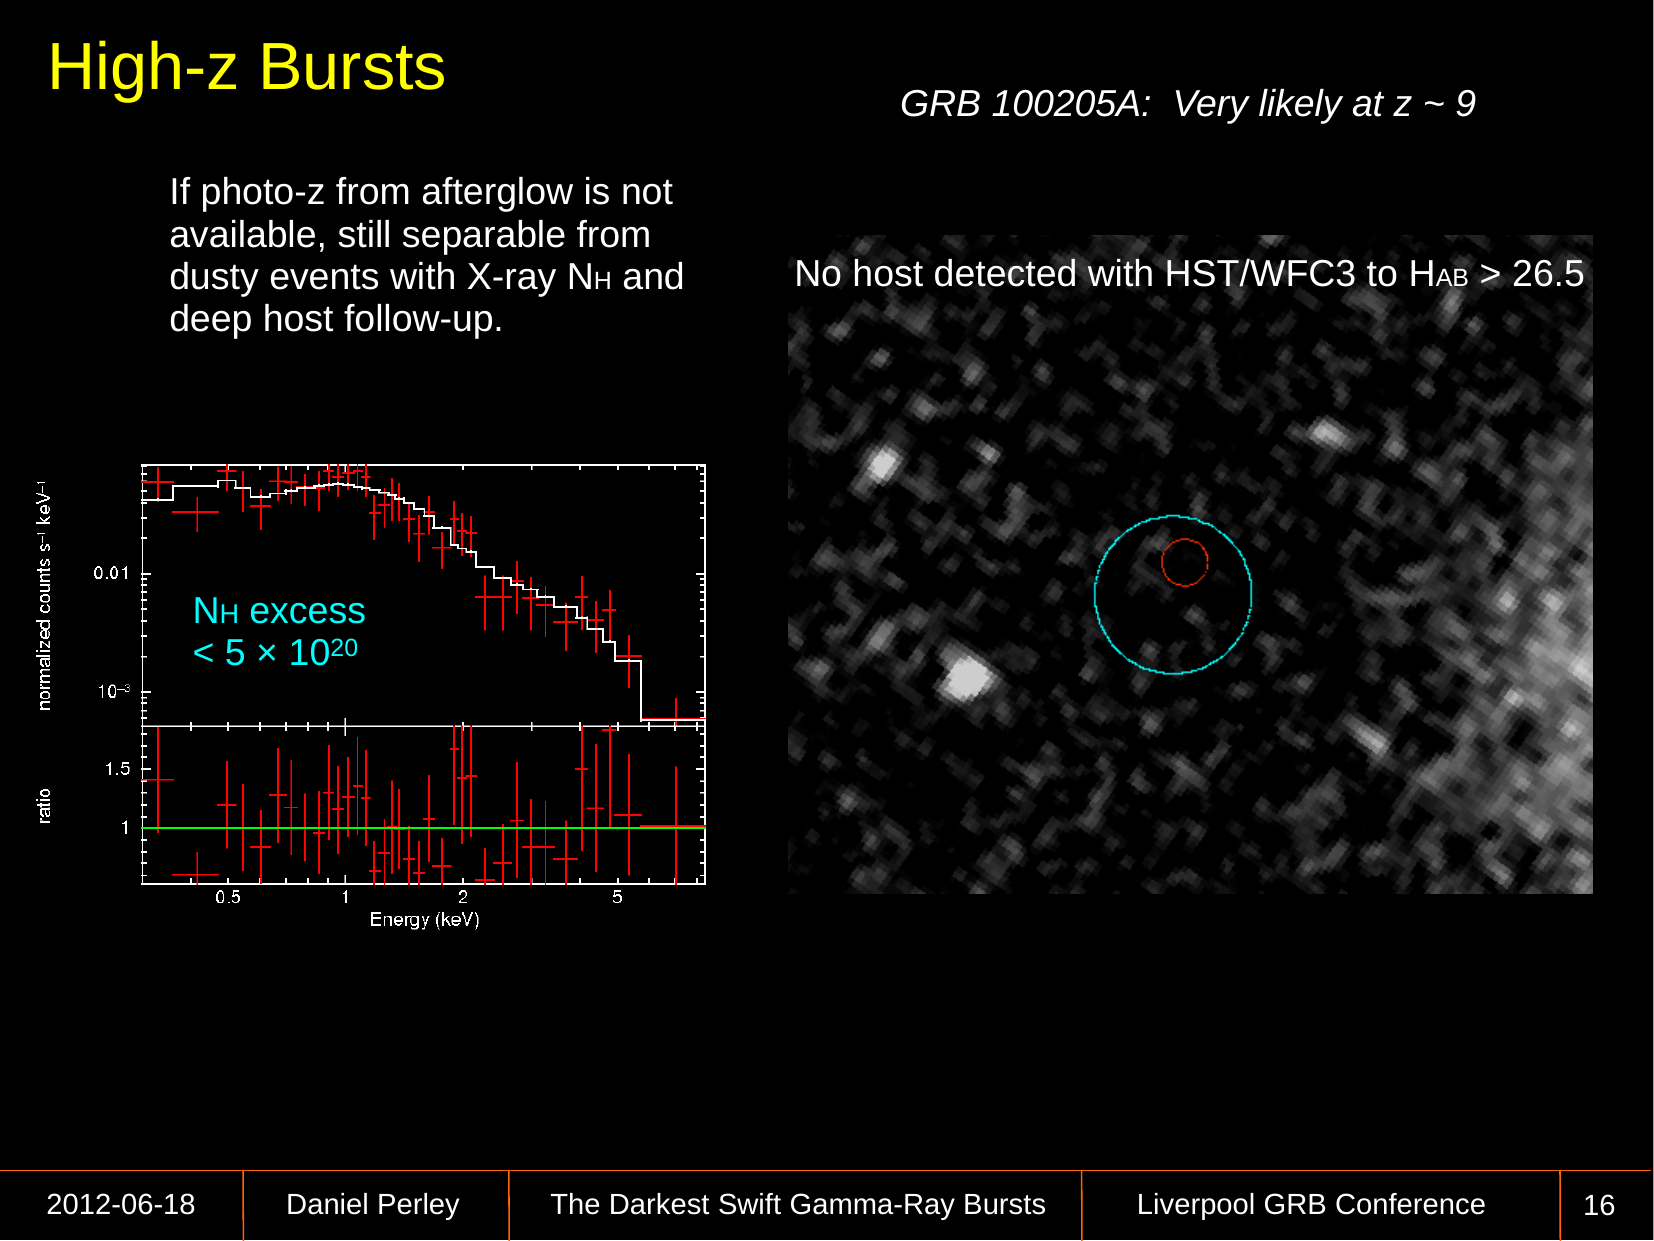

# High-z Bursts
GRB 100205A: Very likely at z ~ 9
If photo-z from afterglow is not available, still separable from dusty events with X-ray NH and deep host follow-up.
No host detected with HST/WFC3 to HAB > 26.5
NH excess
< 5 × 1020
16